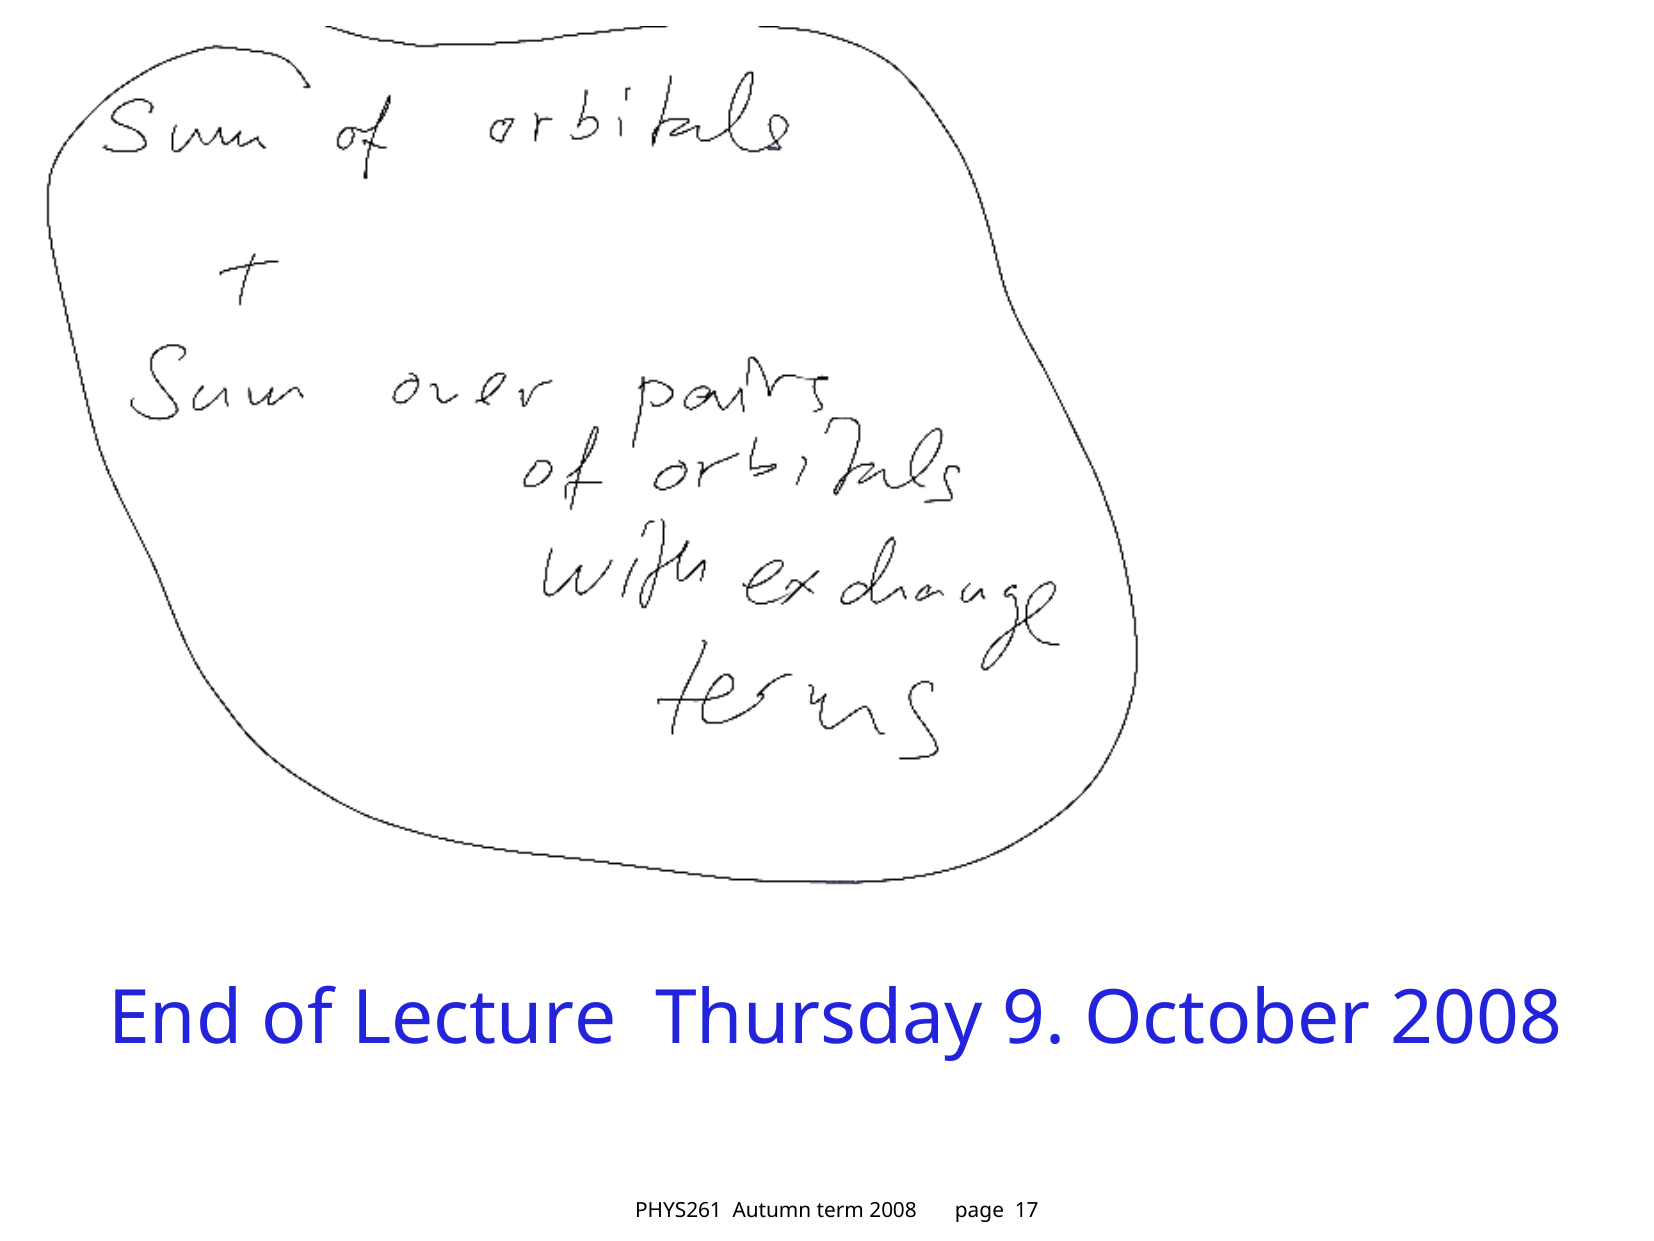

End of Lecture Thursday 9. October 2008